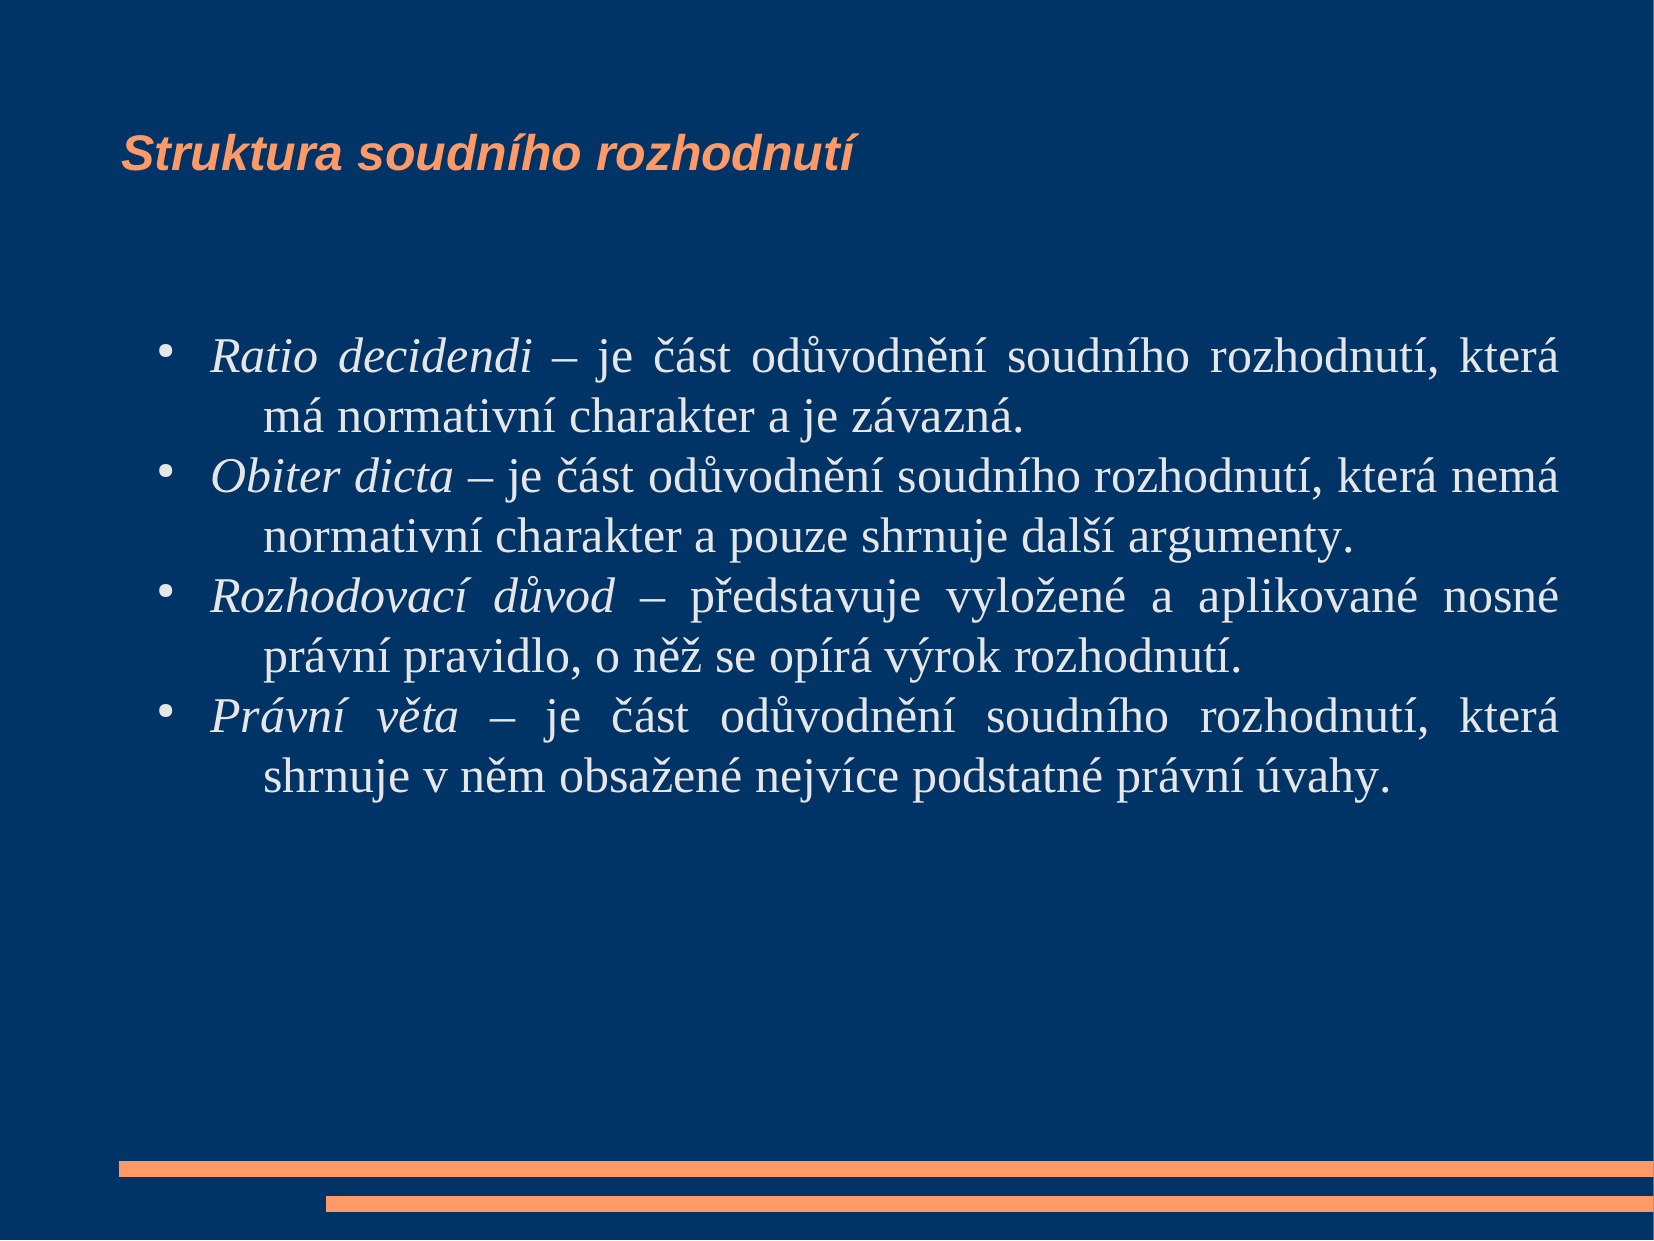

# Struktura soudního rozhodnutí
Ratio decidendi – je část odůvodnění soudního rozhodnutí, která má normativní charakter a je závazná.
Obiter dicta – je část odůvodnění soudního rozhodnutí, která nemá normativní charakter a pouze shrnuje další argumenty.
Rozhodovací důvod – představuje vyložené a aplikované nosné právní pravidlo, o něž se opírá výrok rozhodnutí.
Právní věta – je část odůvodnění soudního rozhodnutí, která shrnuje v něm obsažené nejvíce podstatné právní úvahy.